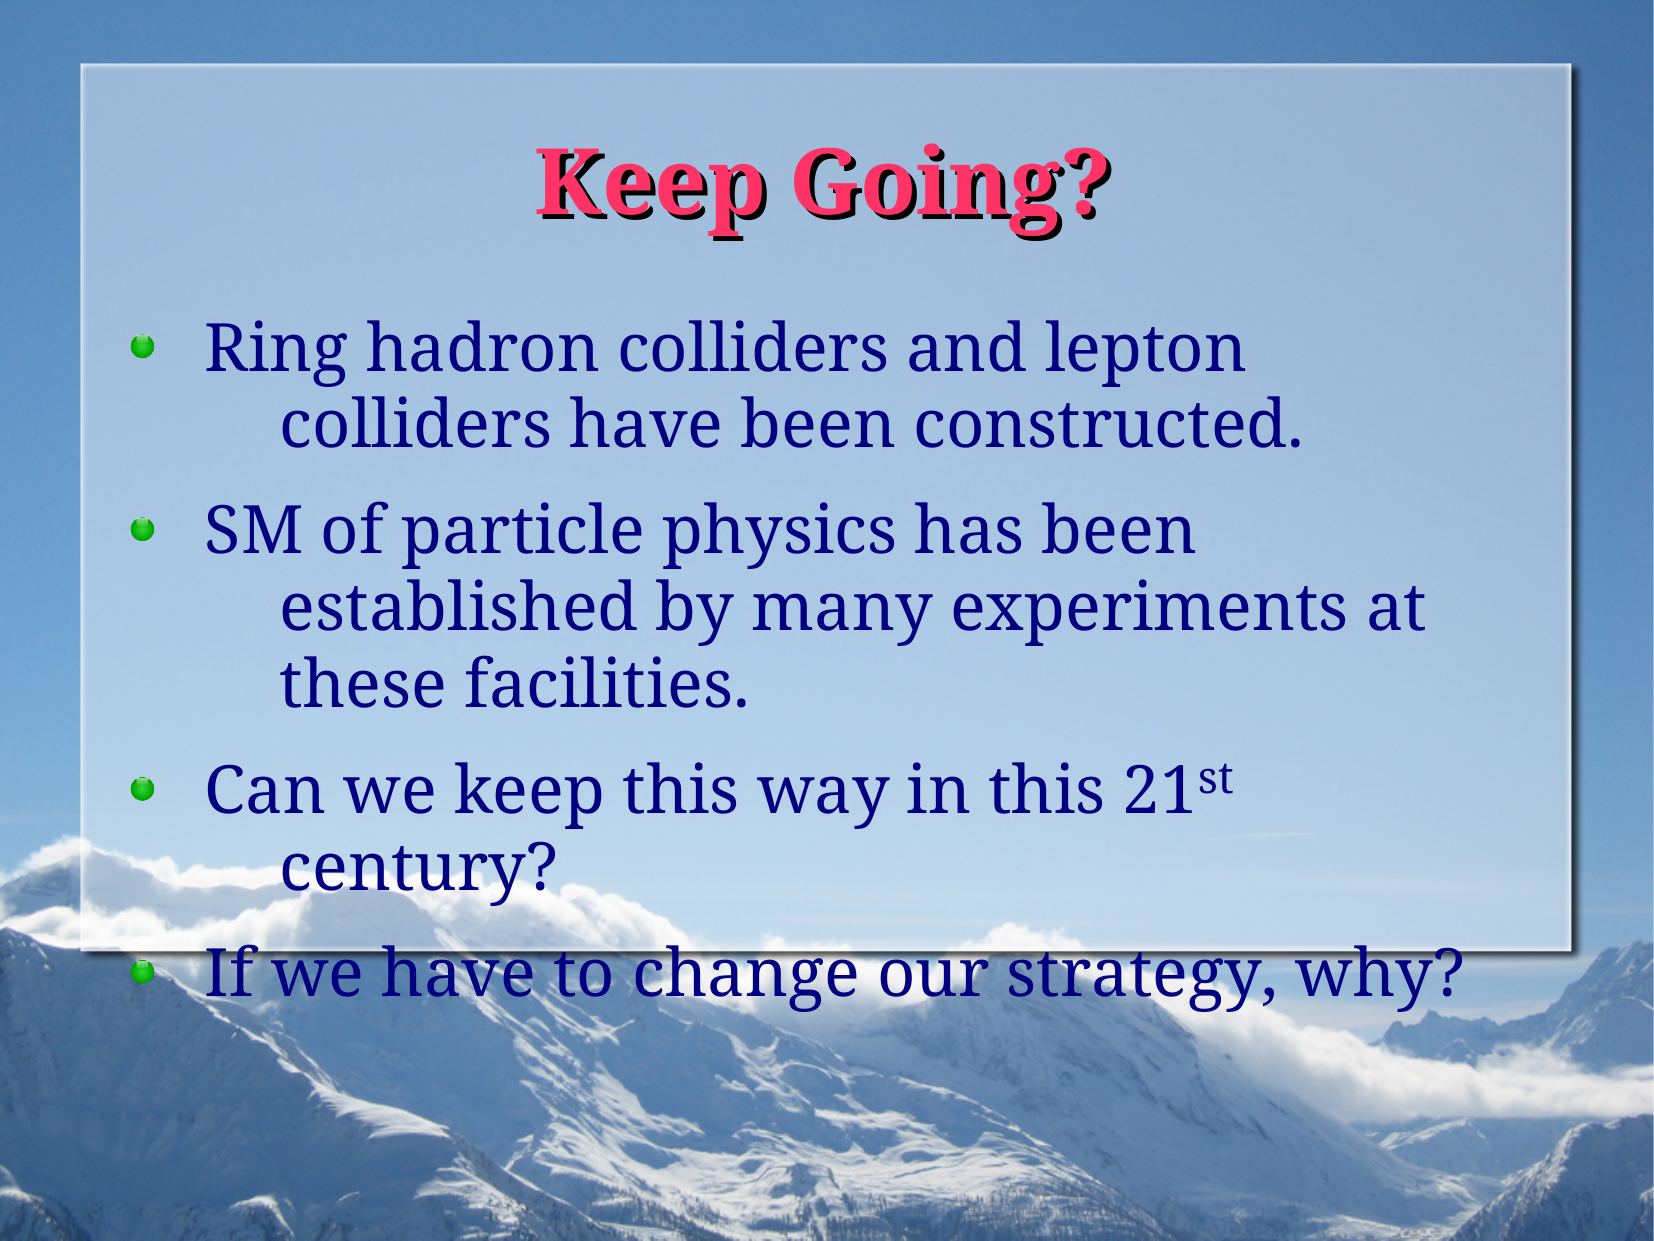

# Keep Going?
Ring hadron colliders and lepton colliders have been constructed.
SM of particle physics has been established by many experiments at these facilities.
Can we keep this way in this 21st century?
If we have to change our strategy, why?